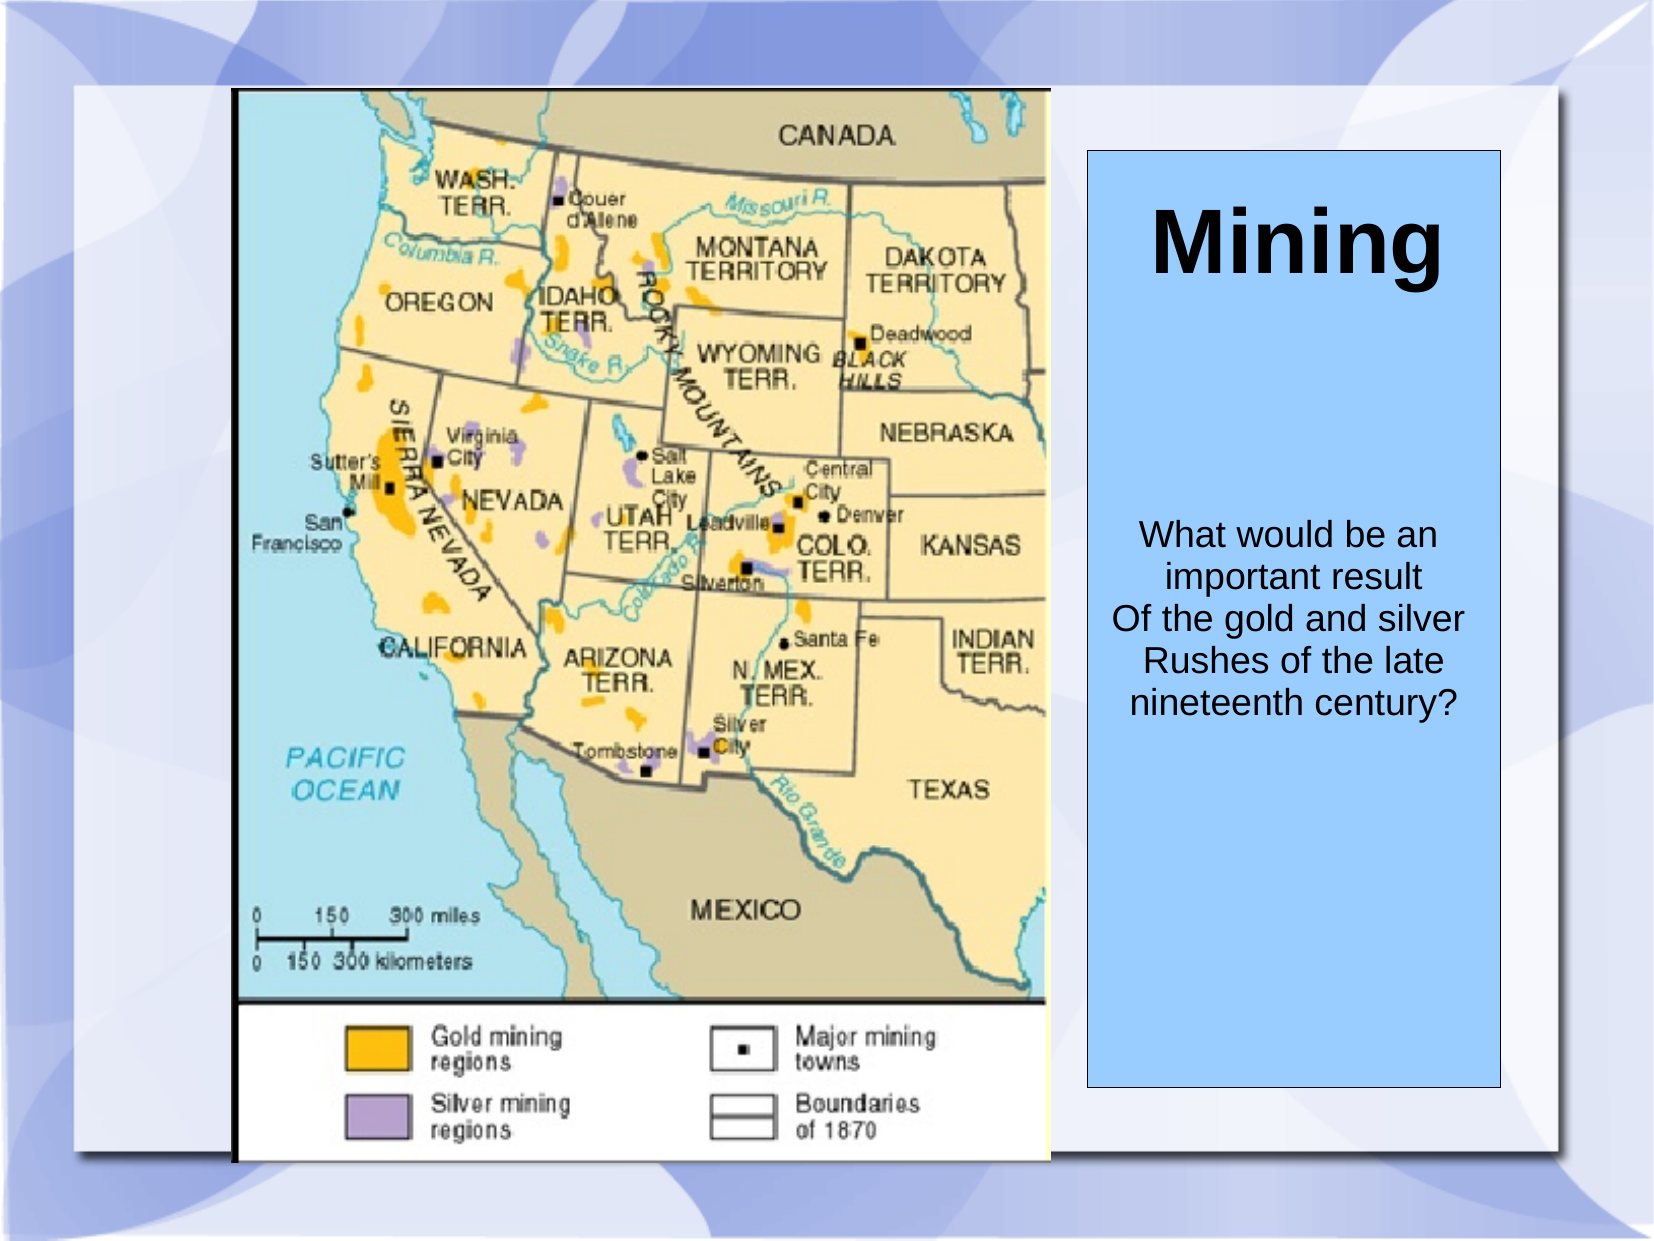

# Mining
What would be an
important result
Of the gold and silver
Rushes of the late
nineteenth century?